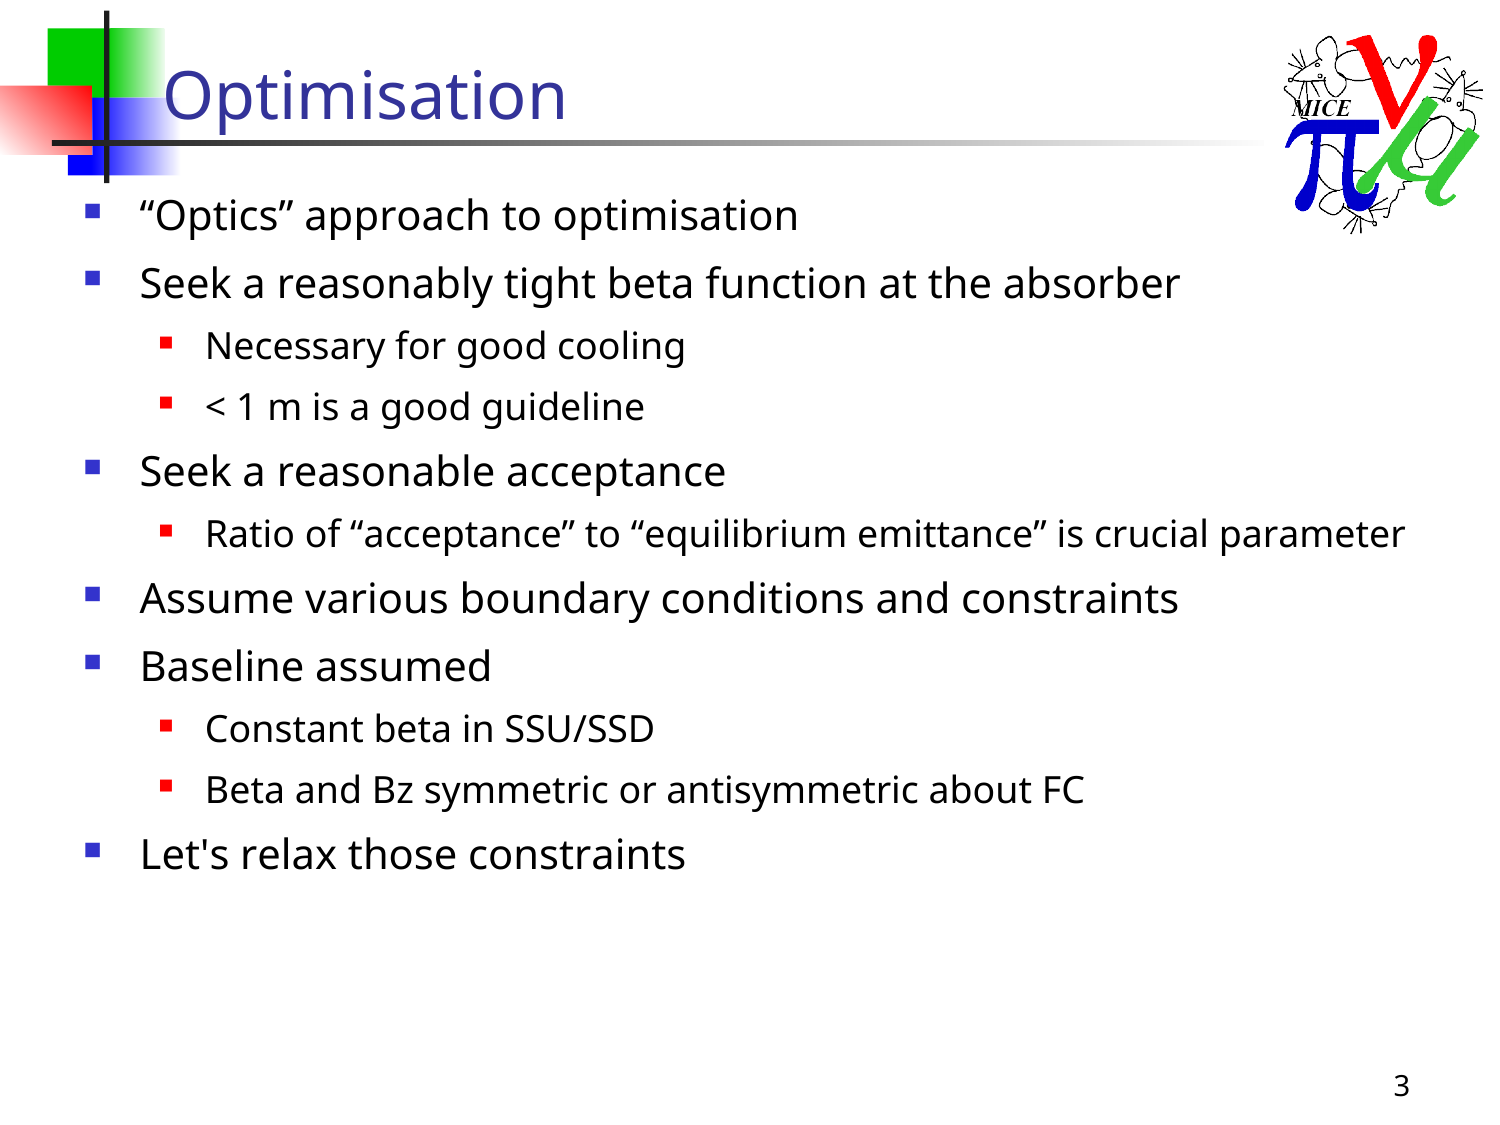

# Optimisation
“Optics” approach to optimisation
Seek a reasonably tight beta function at the absorber
Necessary for good cooling
< 1 m is a good guideline
Seek a reasonable acceptance
Ratio of “acceptance” to “equilibrium emittance” is crucial parameter
Assume various boundary conditions and constraints
Baseline assumed
Constant beta in SSU/SSD
Beta and Bz symmetric or antisymmetric about FC
Let's relax those constraints
3